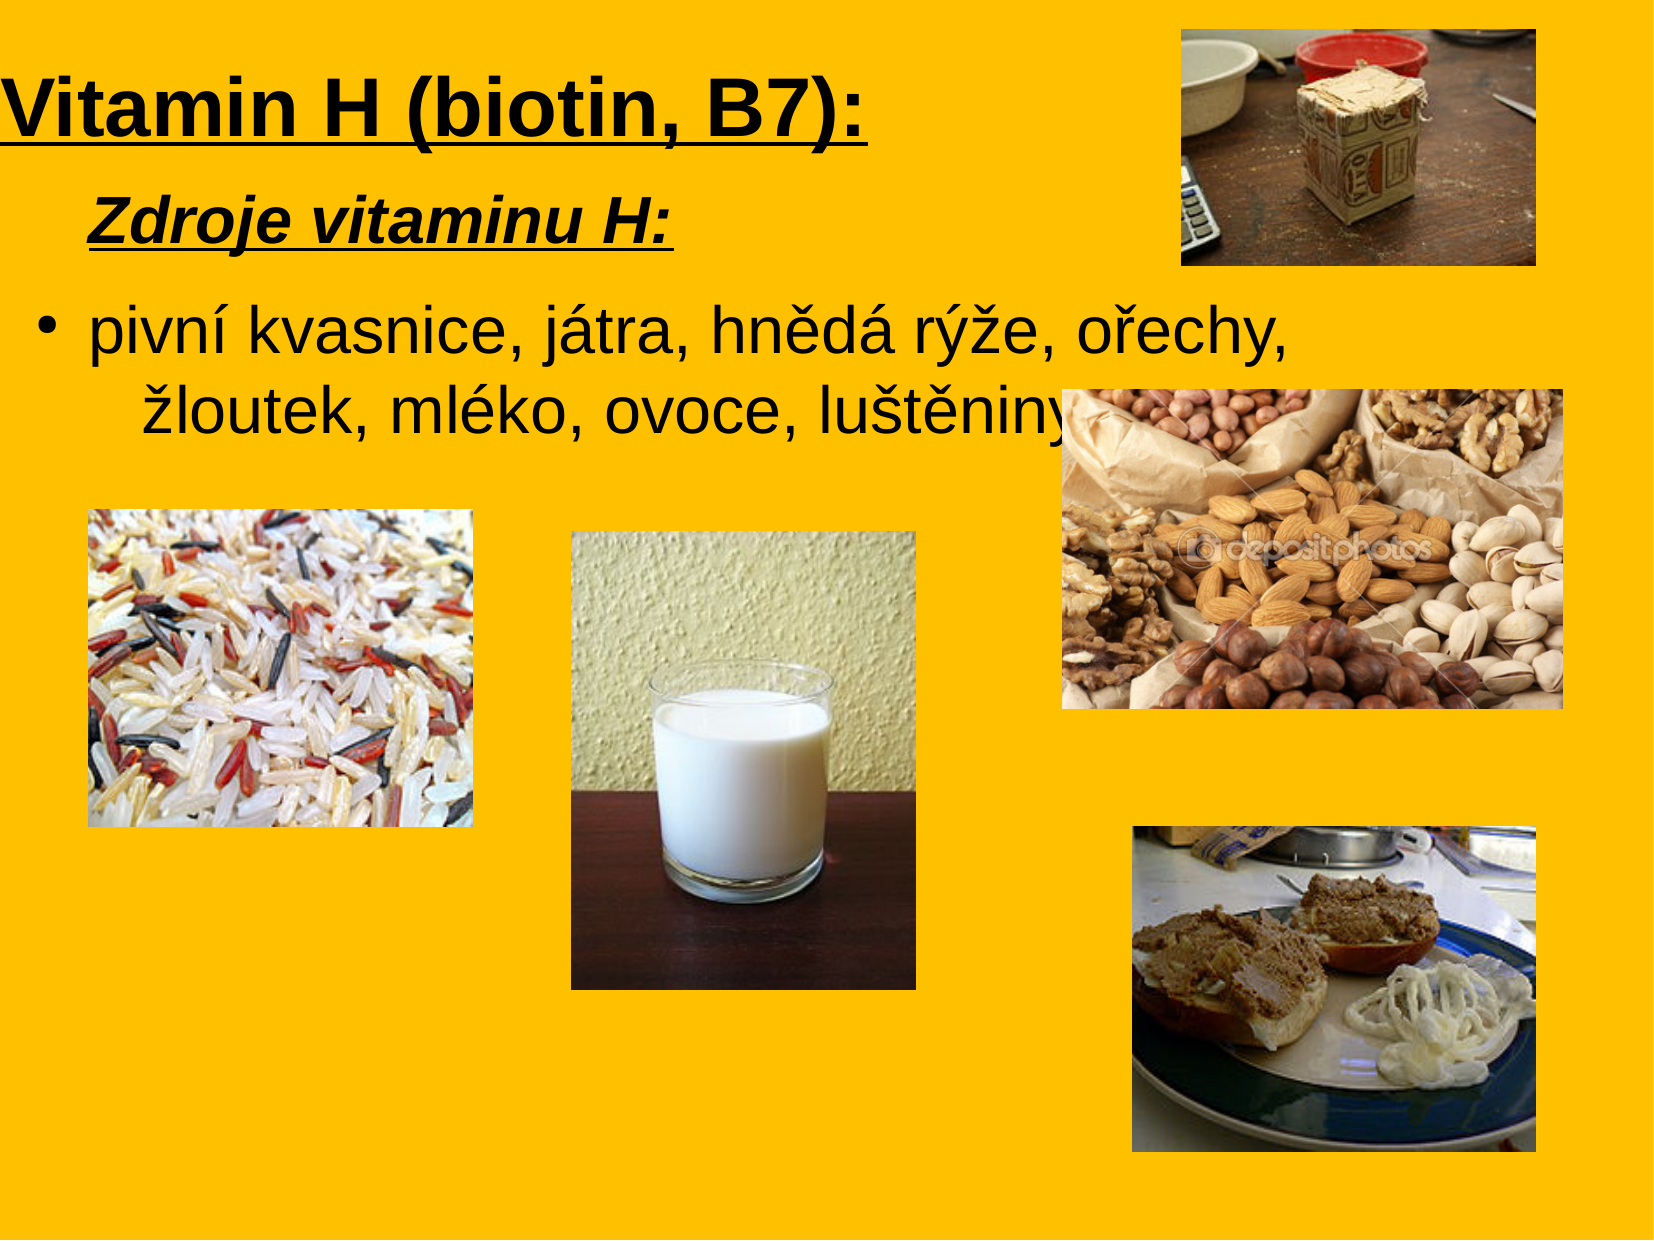

# Vitamin H (biotin, B7):
Zdroje vitaminu H:
pivní kvasnice, játra, hnědá rýže, ořechy, žloutek, mléko, ovoce, luštěniny